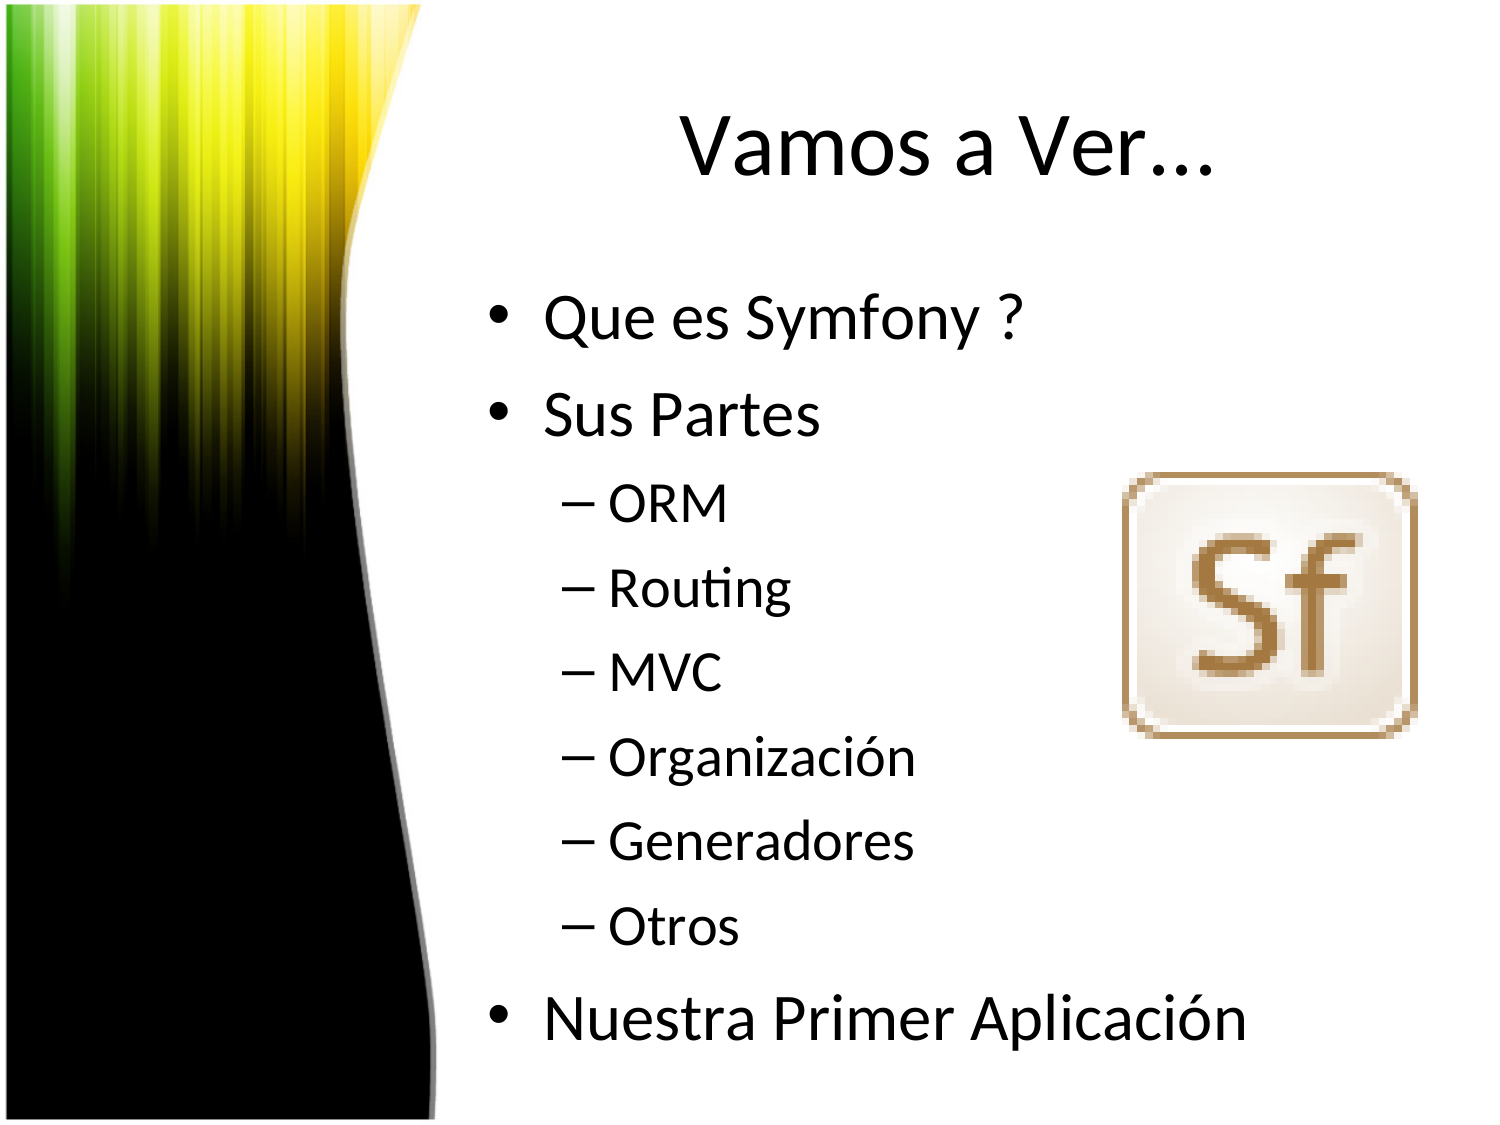

# Vamos a Ver...
Que es Symfony ?
Sus Partes
ORM
Routing
MVC
Organización
Generadores
Otros
Nuestra Primer Aplicación